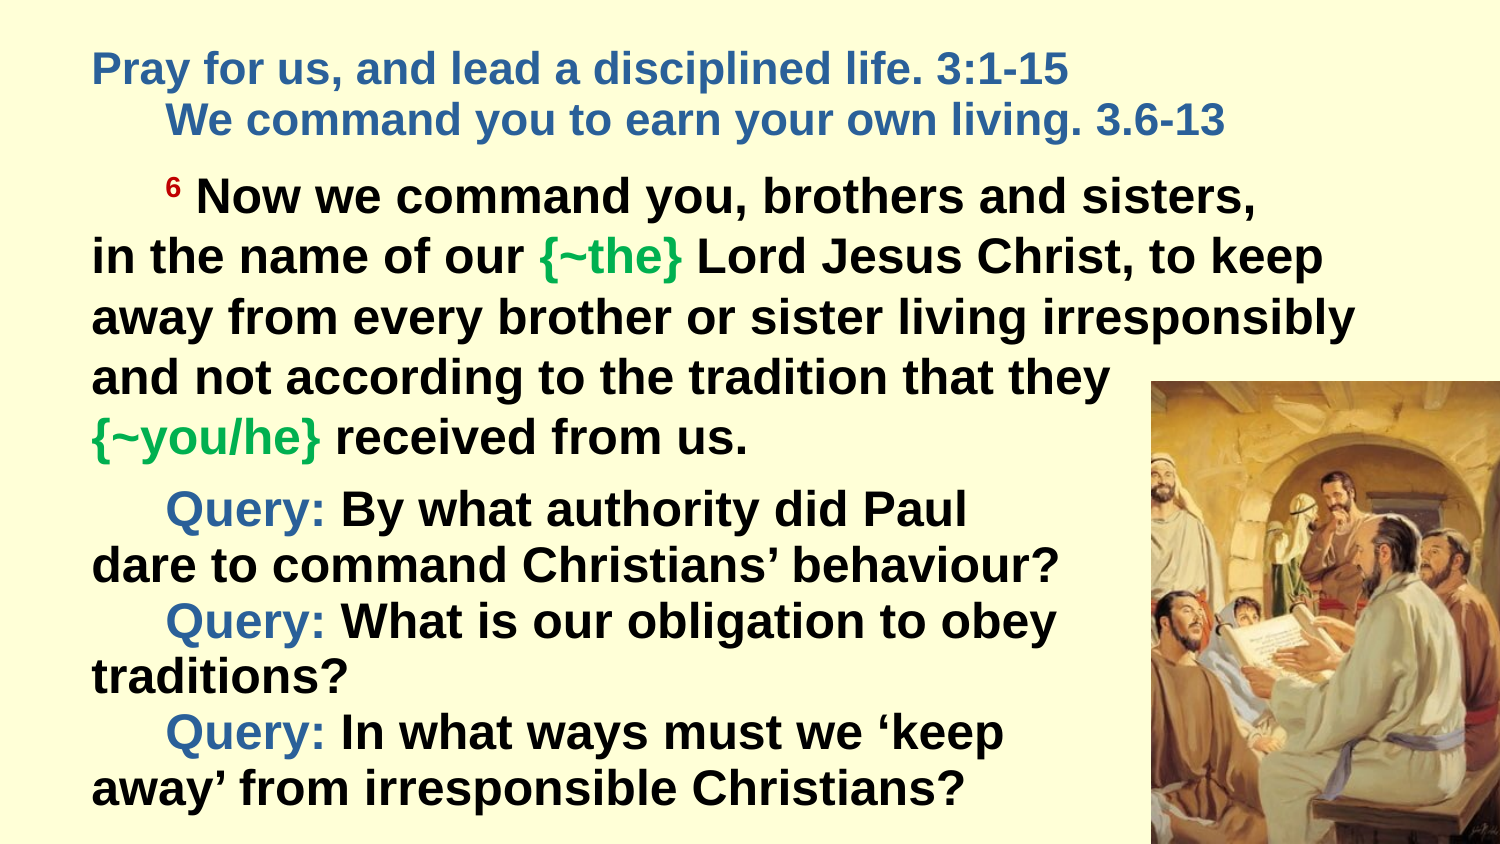

Pray for us, and lead a disciplined life. 3:1-15
	We command you to earn your own living. 3.6-13
	6 Now we command you, brothers and sisters,
in the name of our {~the} Lord Jesus Christ, to keep away from every brother or sister living irresponsibly and not according to the tradition that they
{~you/he} received from us.
	Query: By what authority did Paul dare to command Christians’ behaviour?
	Query: What is our obligation to obey traditions?
	Query: In what ways must we ‘keep away’ from irresponsible Christians?